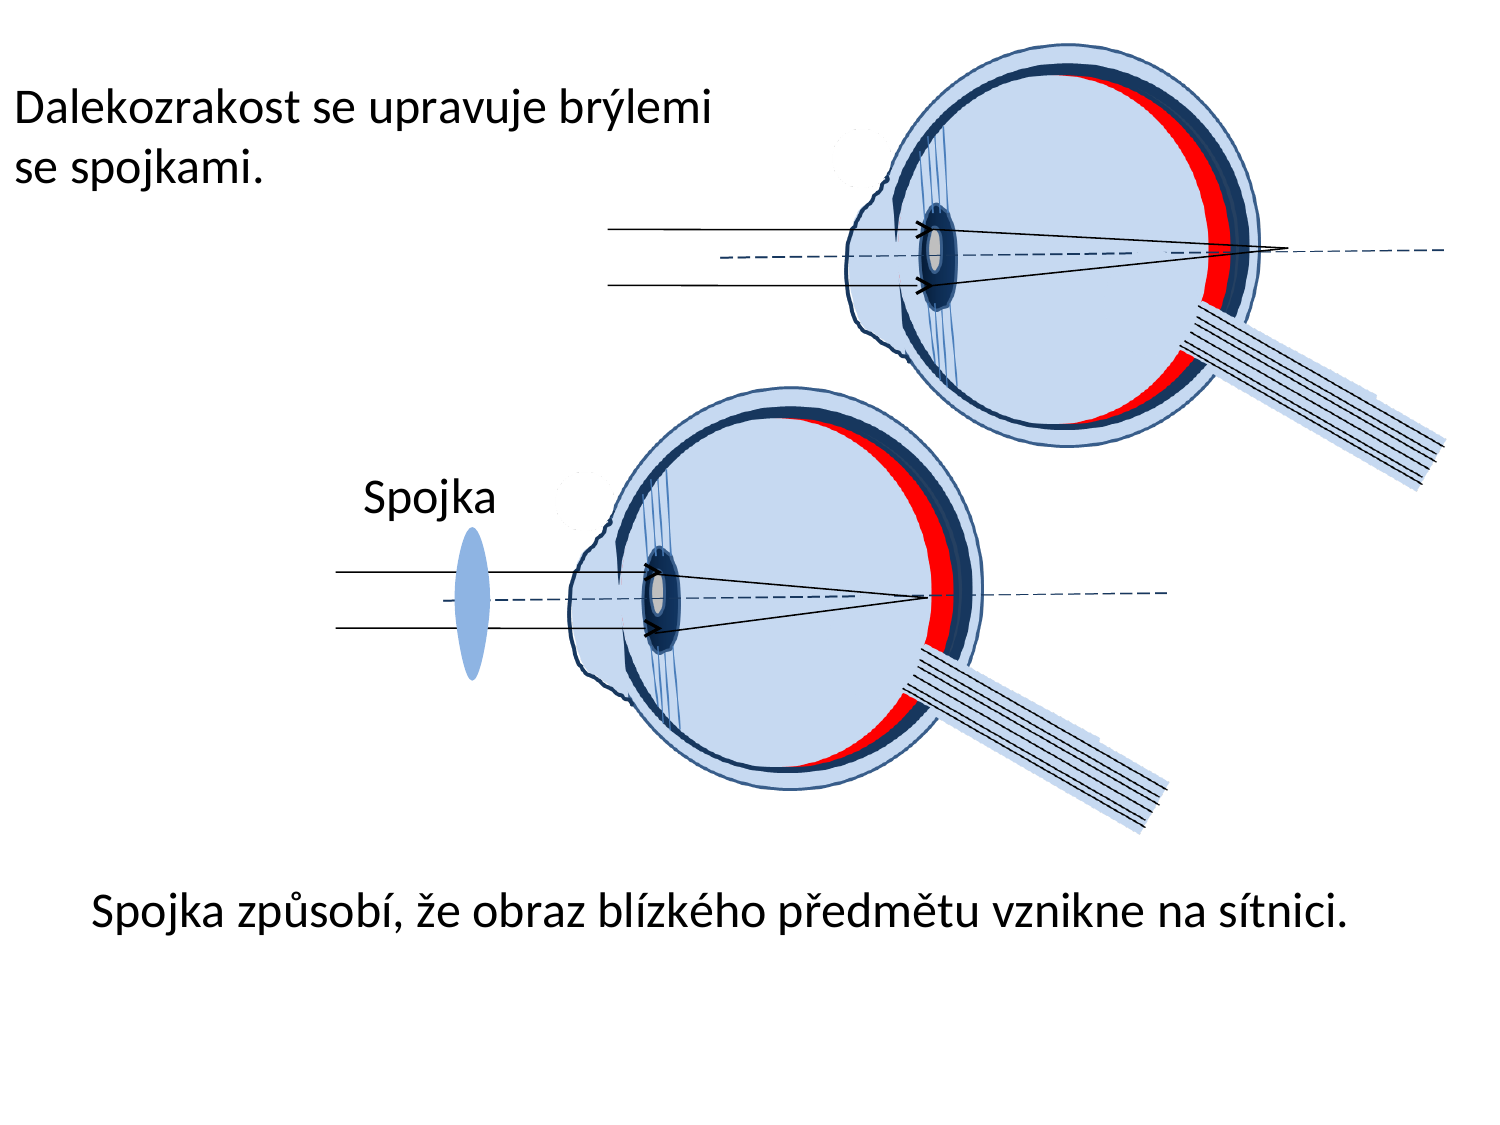

Dalekozrakost se upravuje brýlemi
se spojkami.
Spojka
Spojka způsobí, že obraz blízkého předmětu vznikne na sítnici.